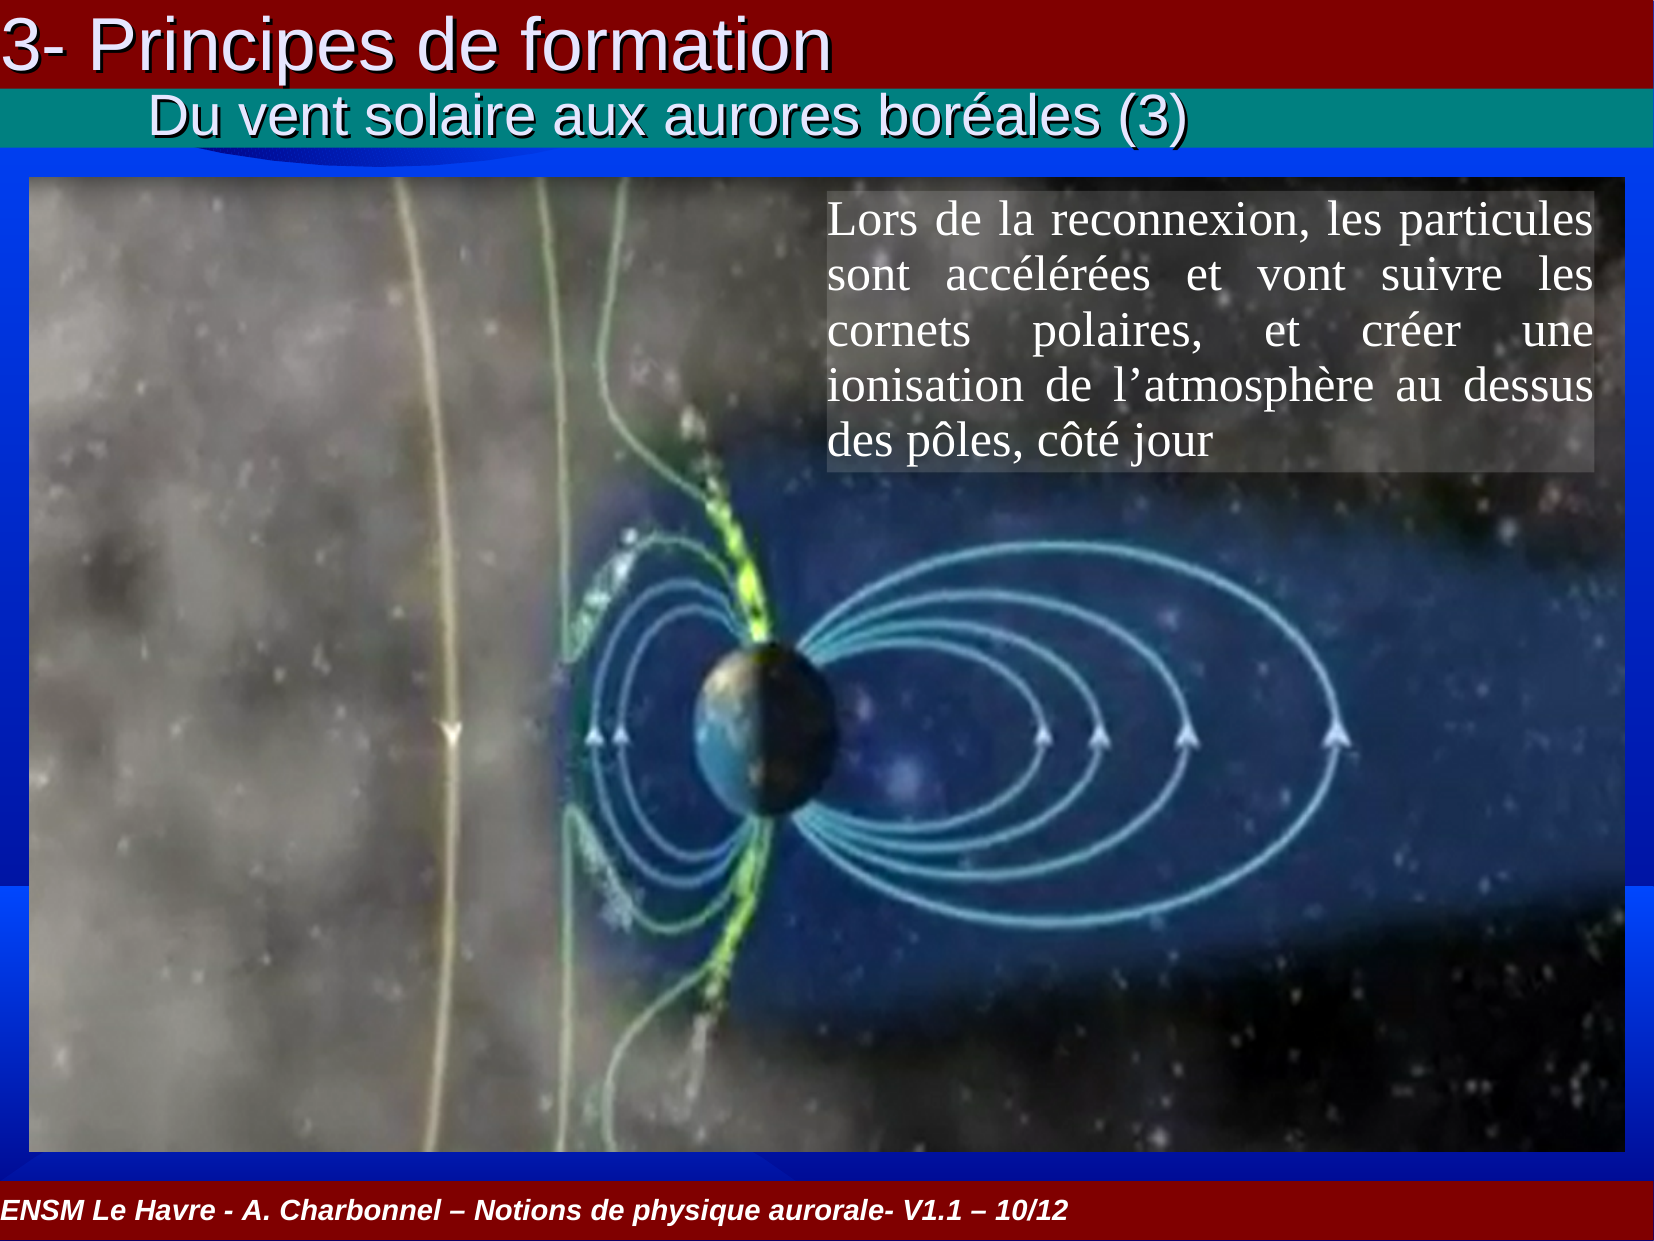

3- Principes de formation
# Du vent solaire aux aurores boréales (3)
Lors de la reconnexion, les particules sont accélérées et vont suivre les cornets polaires, et créer une ionisation de l’atmosphère au dessus des pôles, côté jour
ENSM Le Havre - A. Charbonnel – Notions de physique aurorale- V1.1 – 10/12